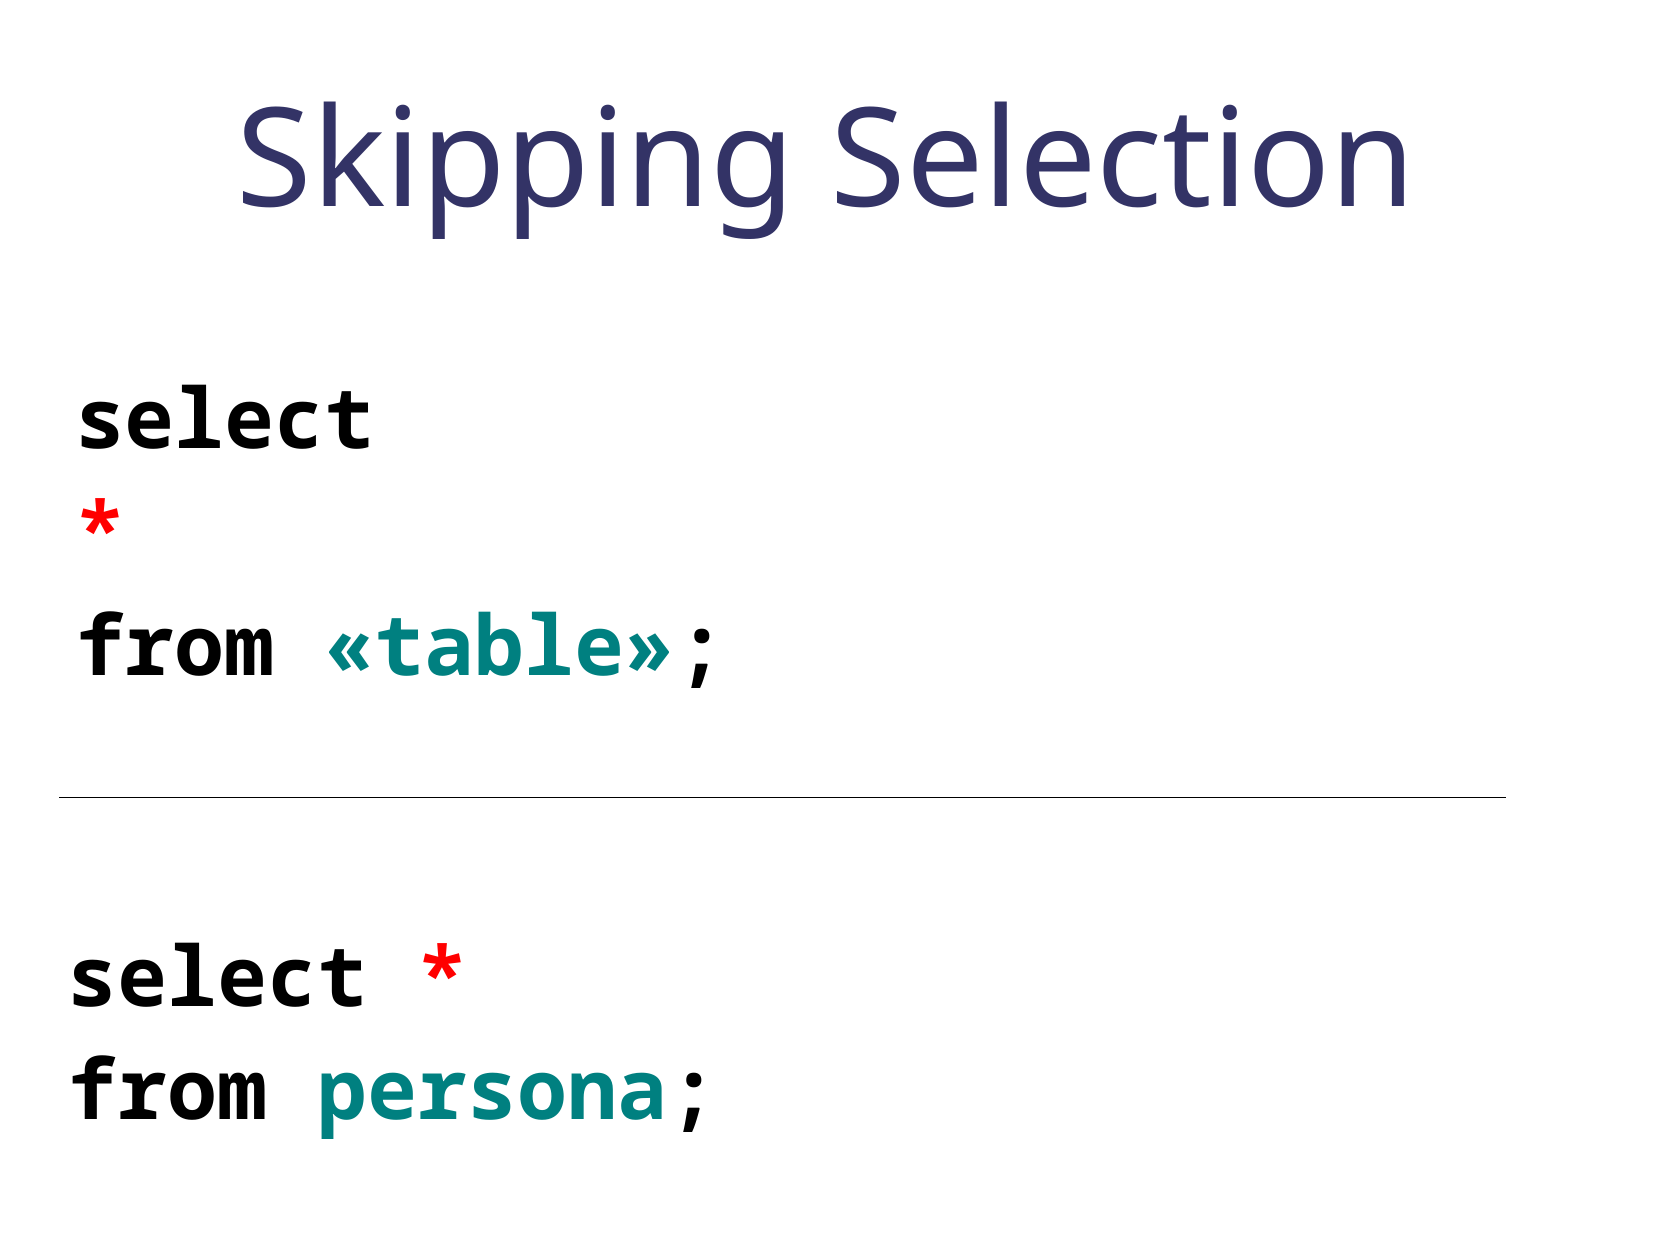

# Skipping Selection
select
*
from «table»;
select *
from persona;